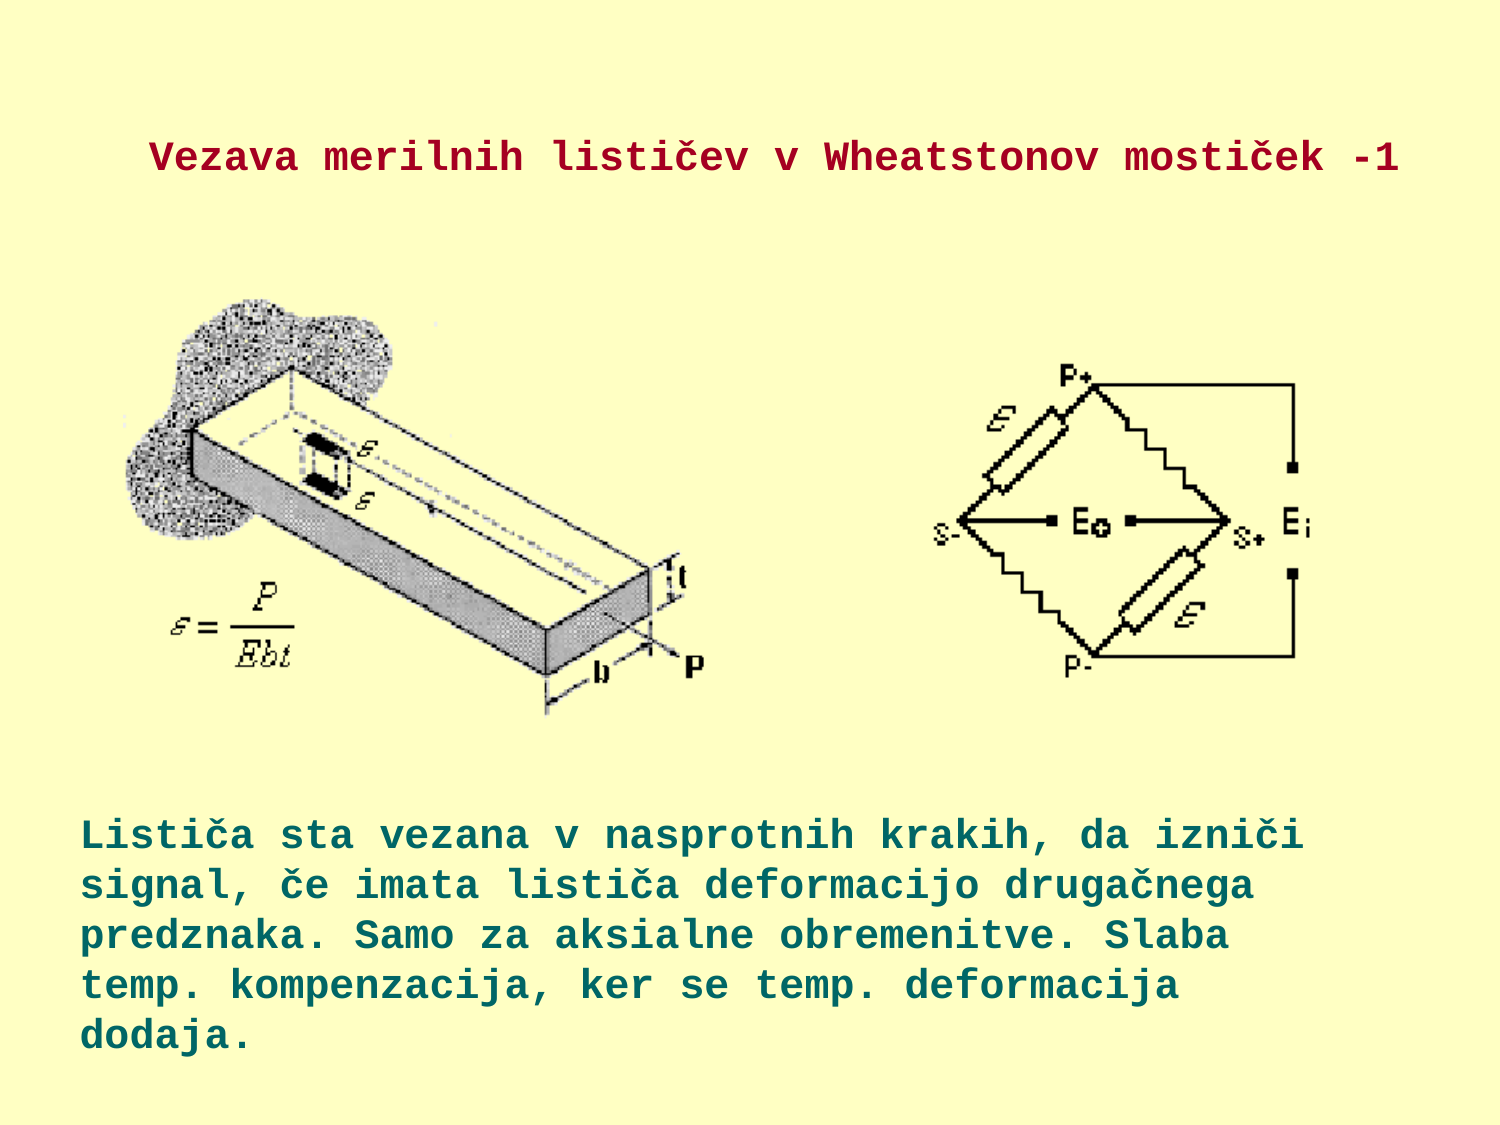

# Vezava merilnih lističev v Wheatstonov mostiček -1
Lističa sta vezana v nasprotnih krakih, da izniči signal, če imata lističa deformacijo drugačnega predznaka. Samo za aksialne obremenitve. Slaba temp. kompenzacija, ker se temp. deformacija dodaja.